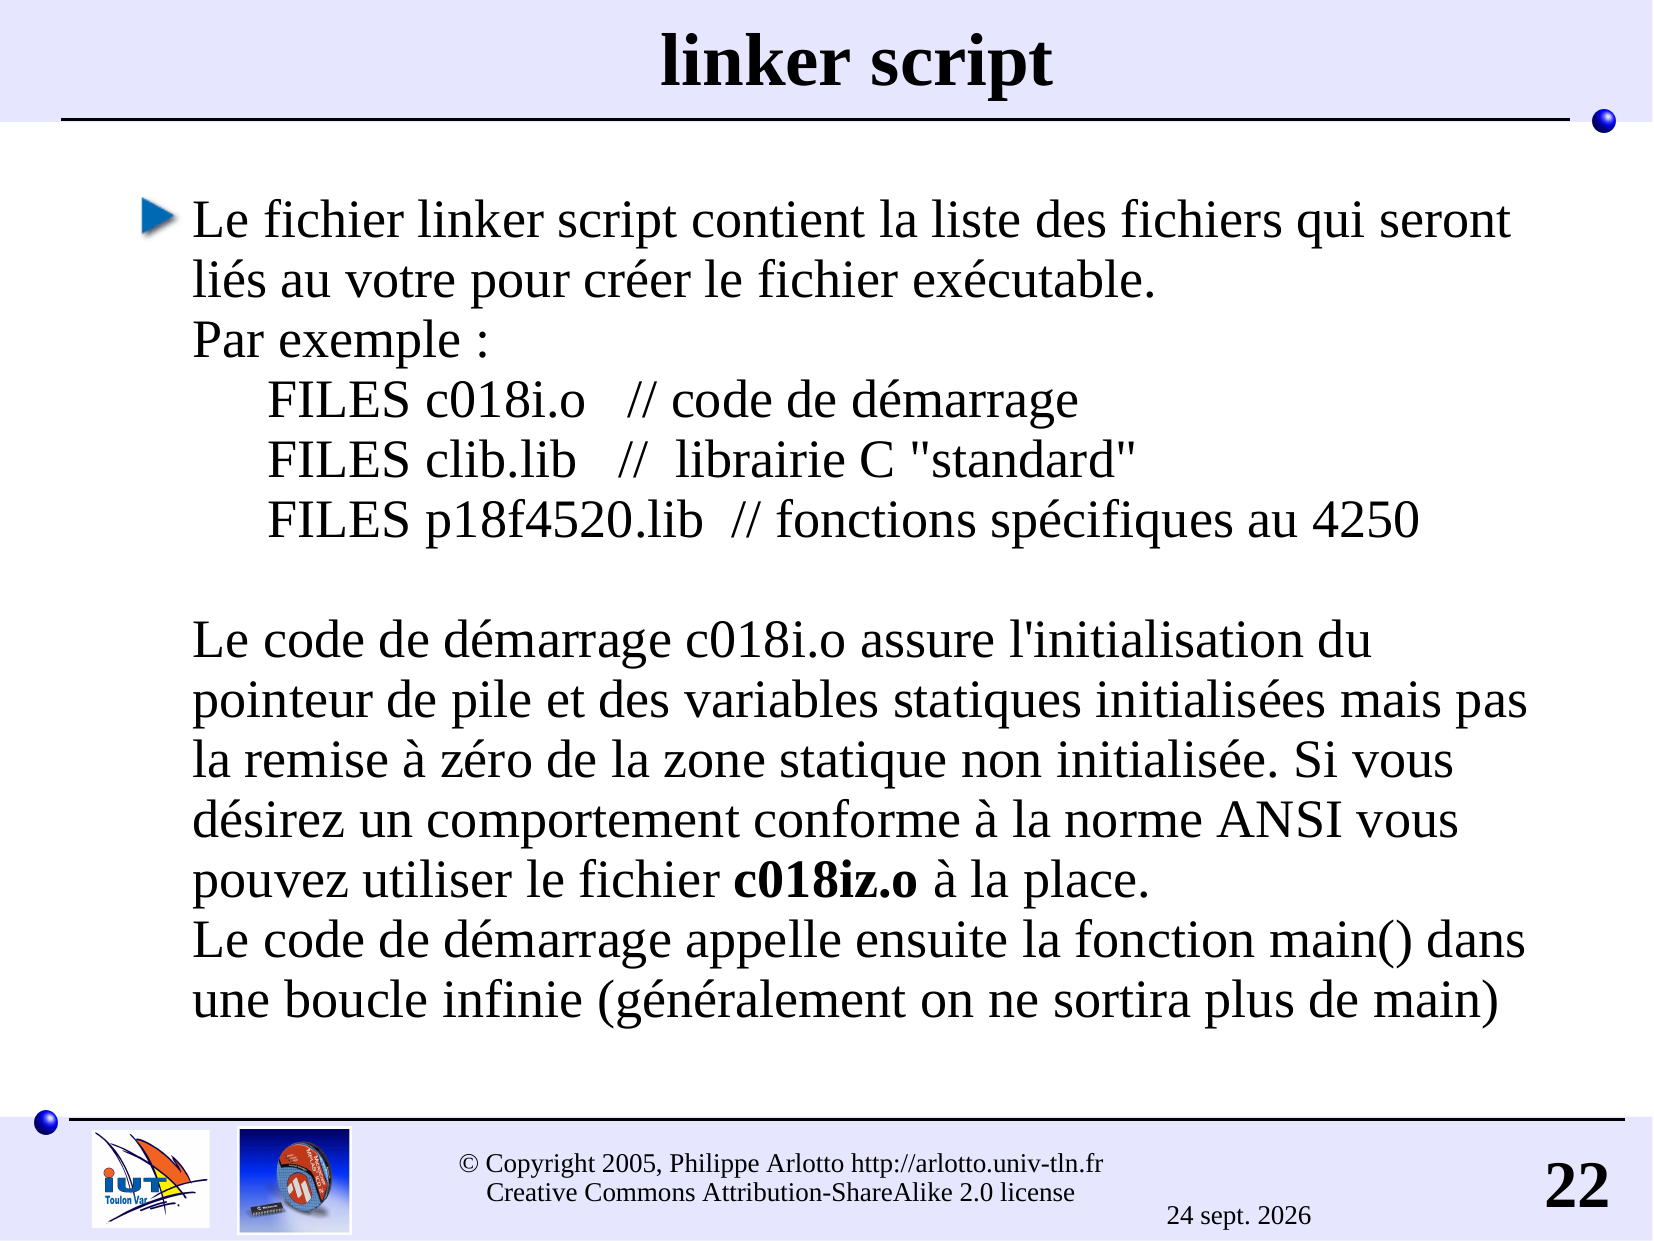

# linker script
Le fichier linker script contient la liste des fichiers qui seront
liés au votre pour créer le fichier exécutable.
Par exemple :
	FILES c018i.o // code de démarrage
	FILES clib.lib // librairie C "standard"
	FILES p18f4520.lib // fonctions spécifiques au 4250
Le code de démarrage c018i.o assure l'initialisation du pointeur de pile et des variables statiques initialisées mais pas la remise à zéro de la zone statique non initialisée. Si vous désirez un comportement conforme à la norme ANSI vous pouvez utiliser le fichier c018iz.o à la place.
Le code de démarrage appelle ensuite la fonction main() dans une boucle infinie (généralement on ne sortira plus de main)